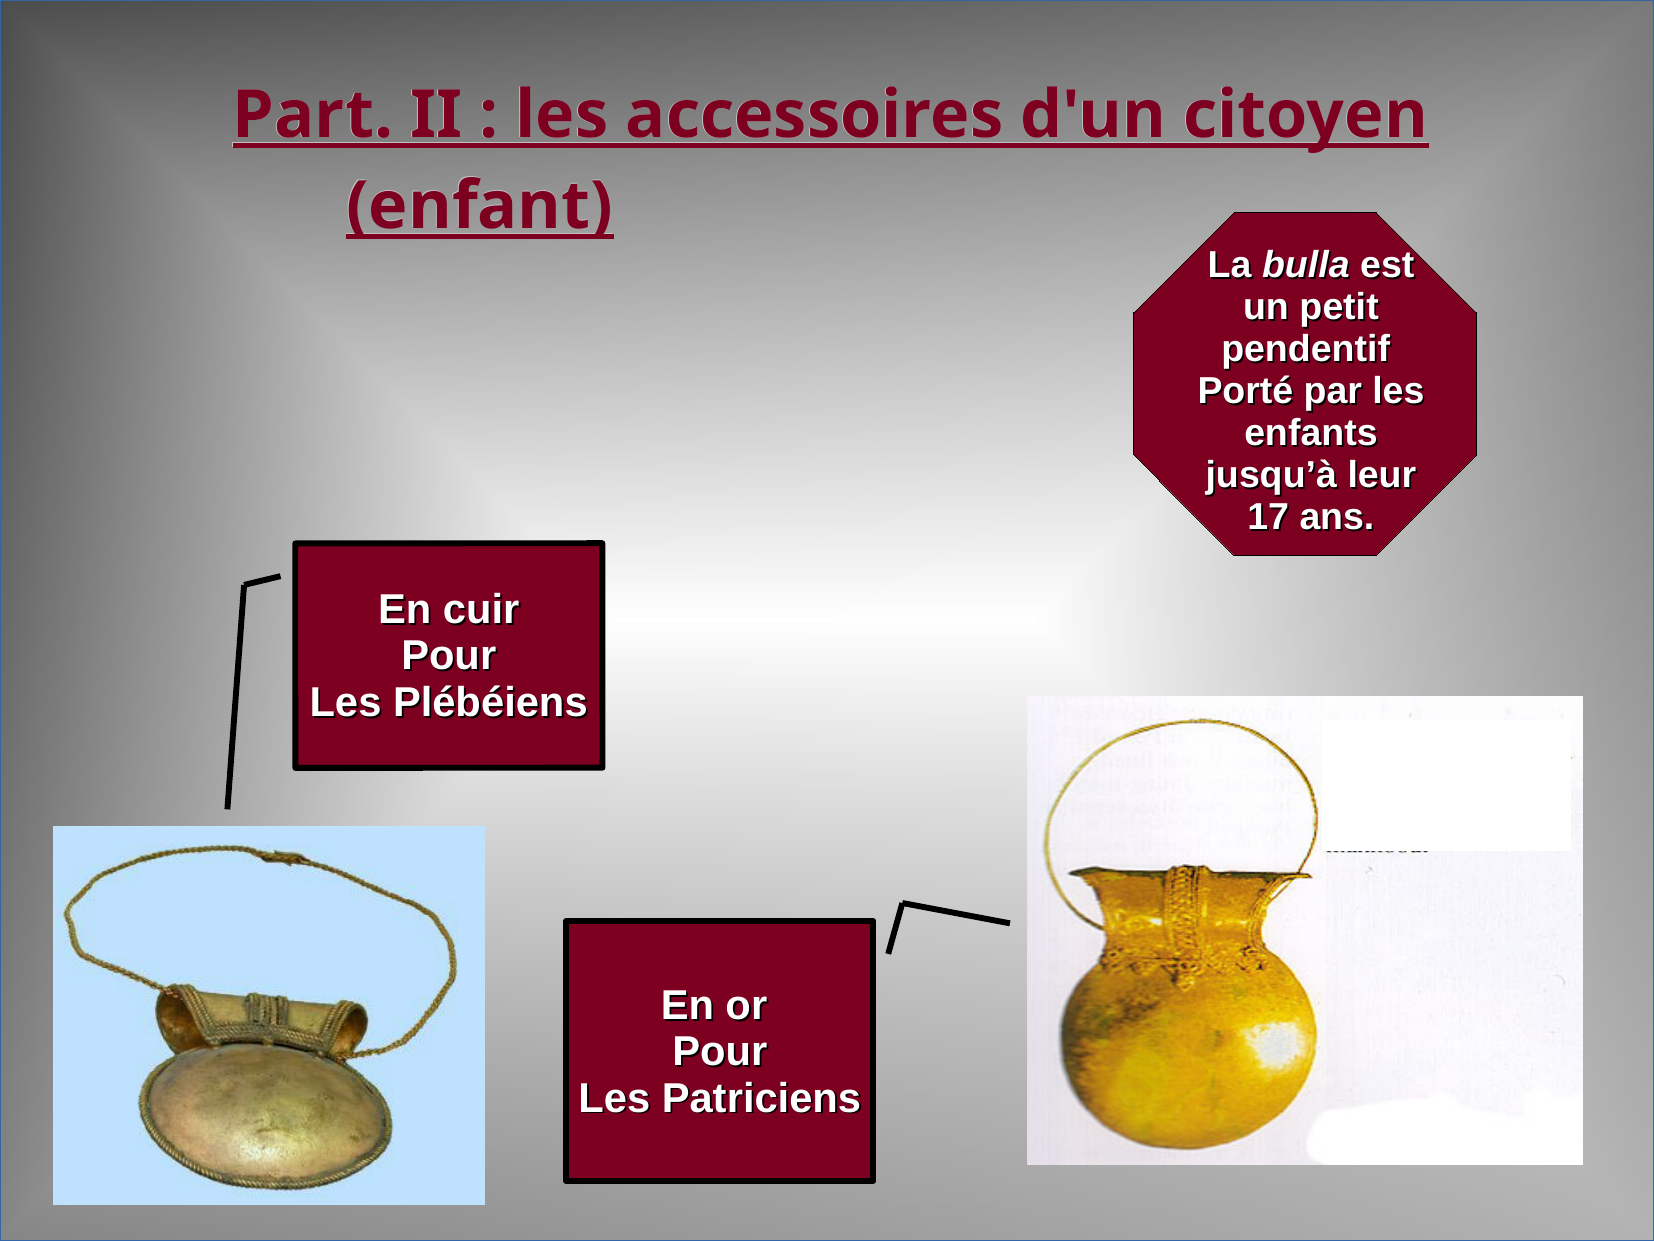

Part. II : les accessoires d'un citoyen (enfant)
La bulla est un petit pendentif
Porté par les enfants jusqu’à leur 17 ans.
En cuir
Pour
Les Plébéiens
En or
Pour
Les Patriciens